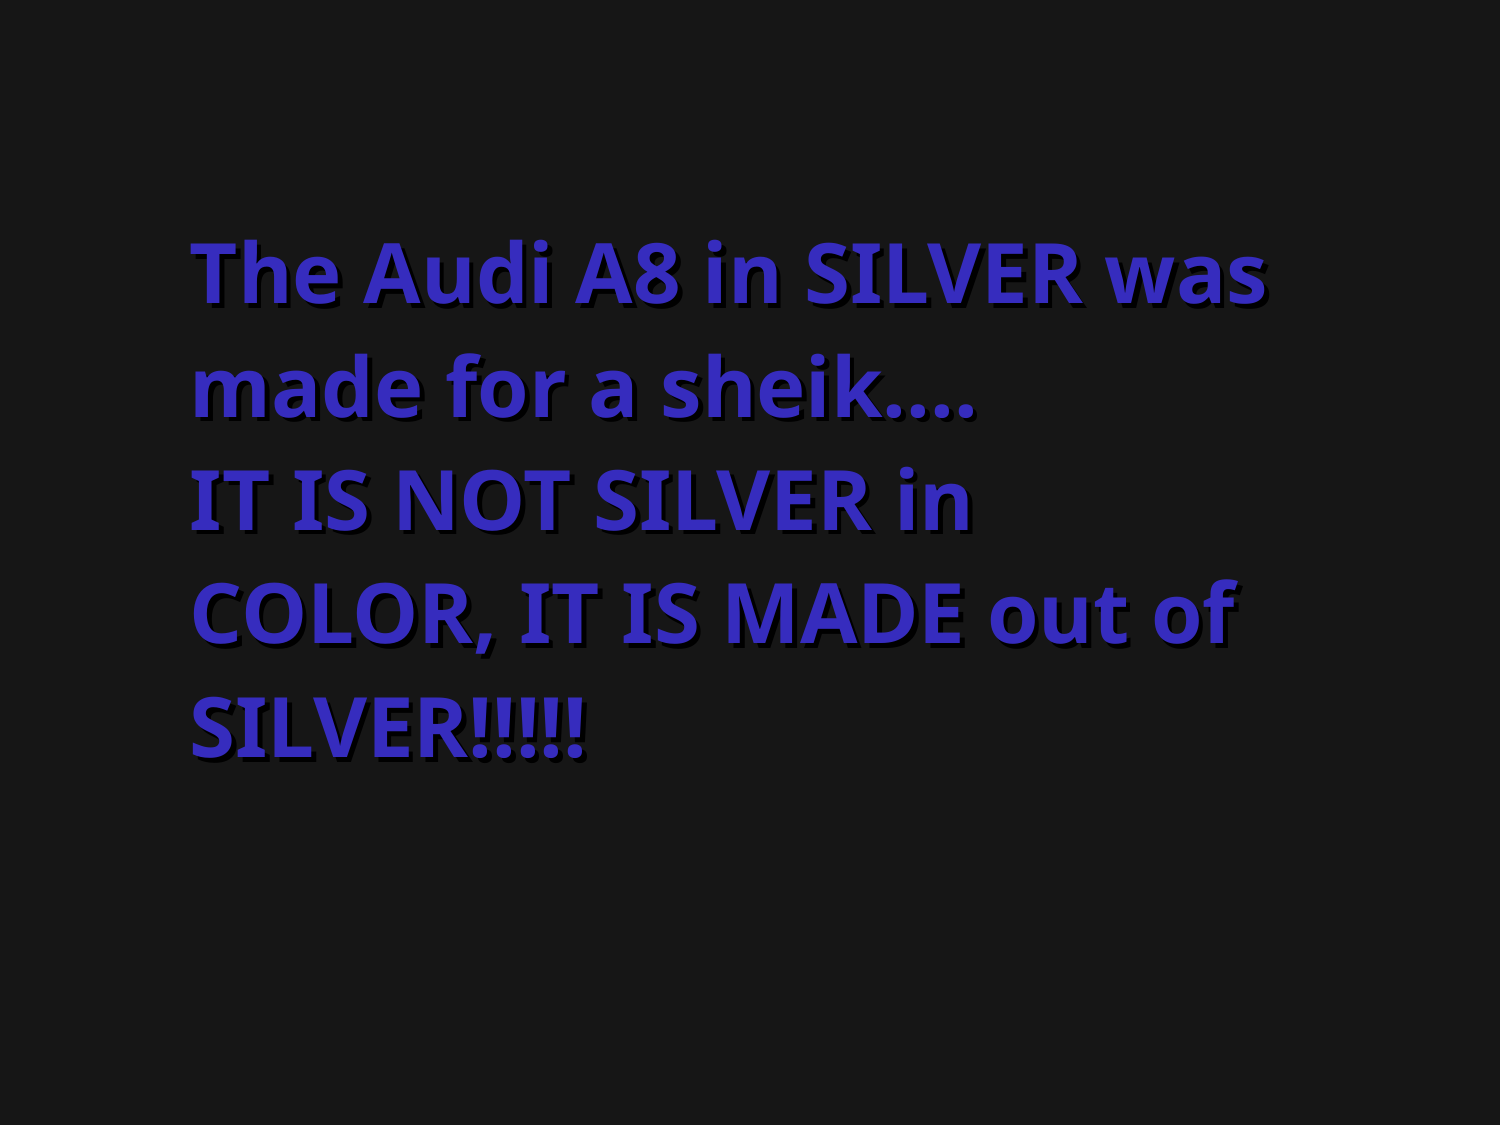

# The Audi A8 in SILVER was made for a sheik.... IT IS NOT SILVER in COLOR, IT IS MADE out of SILVER!!!!!